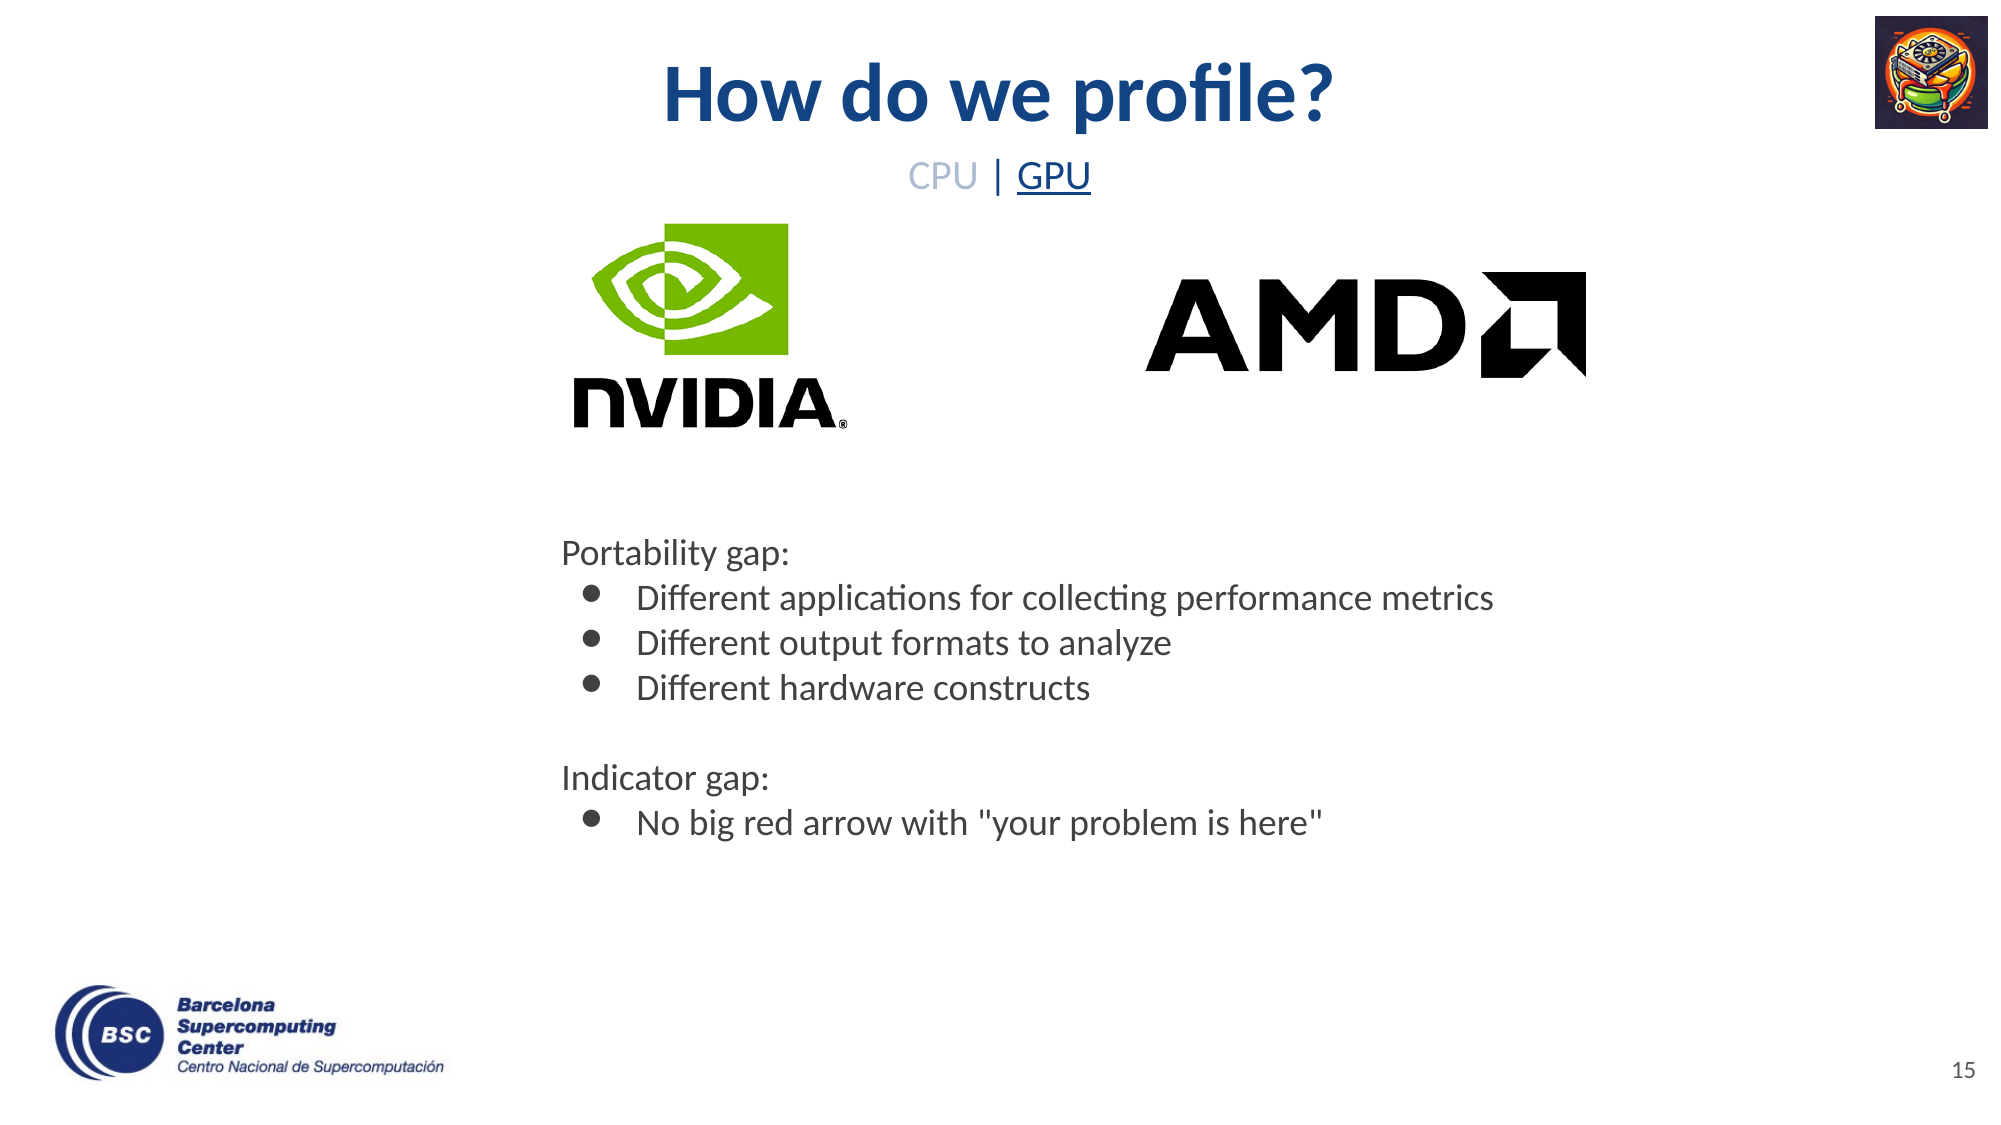

# How do we profile?
CPU | GPU
Portability gap:
Different applications for collecting performance metrics
Different output formats to analyze
Different hardware constructs
Indicator gap:
No big red arrow with "your problem is here"